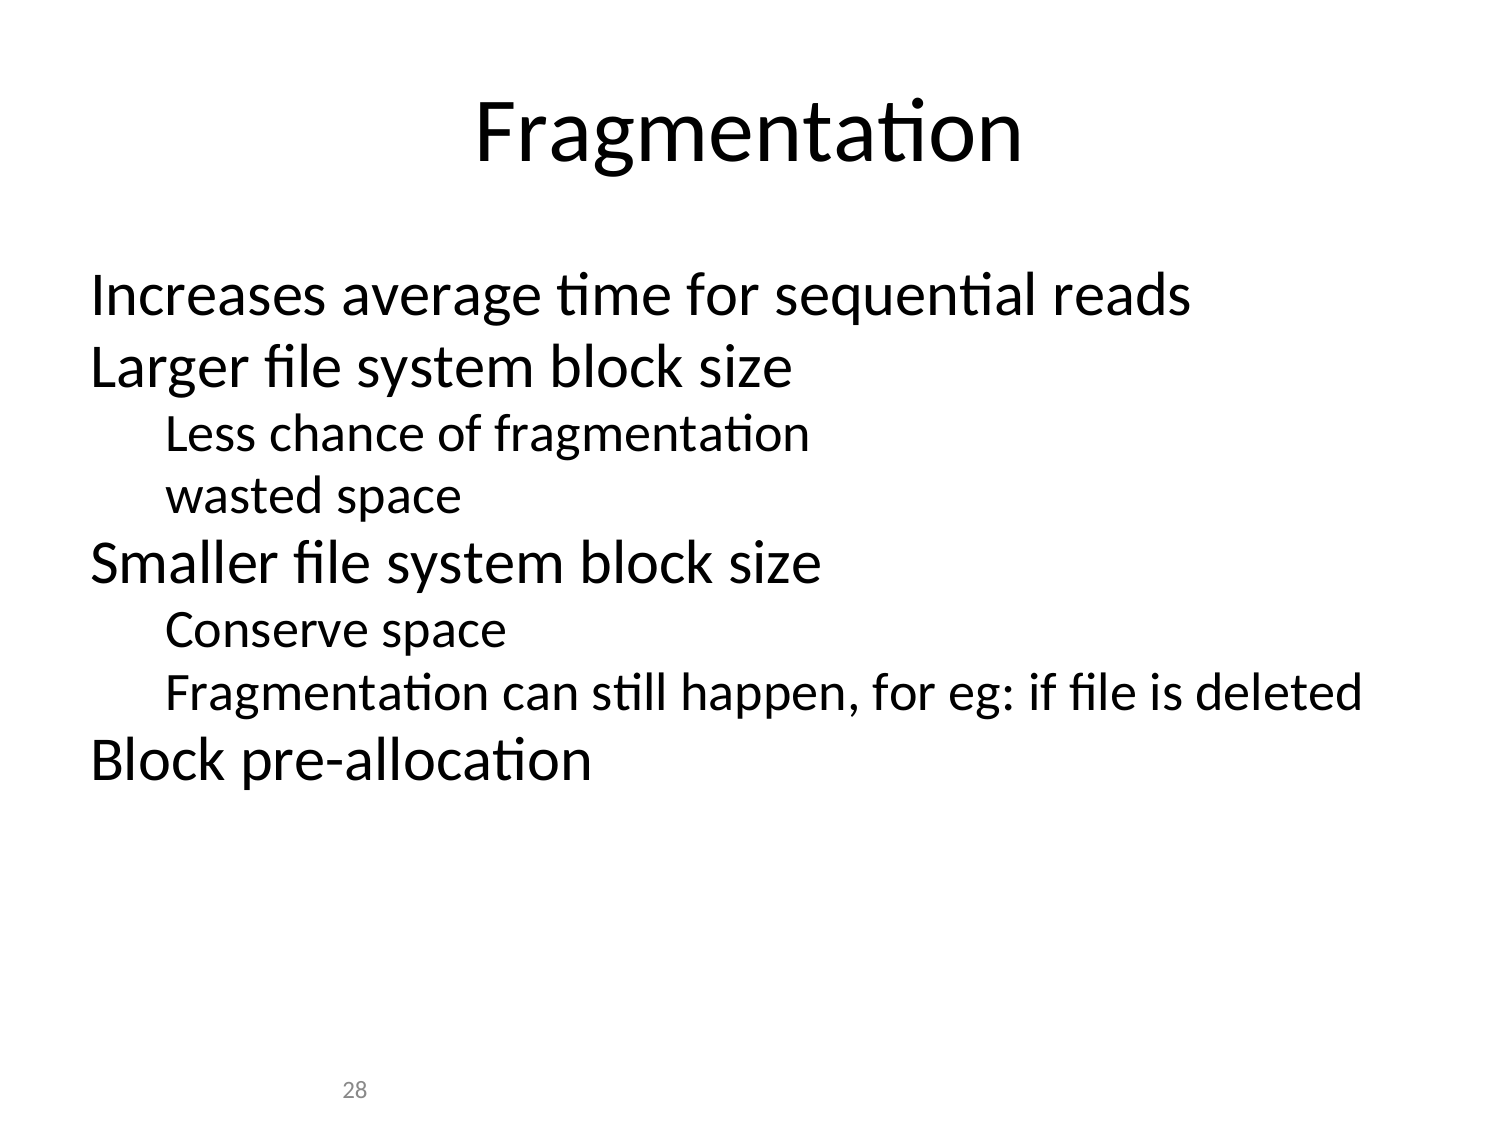

Fragmentation
Increases average time for sequential reads
Larger file system block size
Less chance of fragmentation
wasted space
Smaller file system block size
Conserve space
Fragmentation can still happen, for eg: if file is deleted
Block pre-allocation